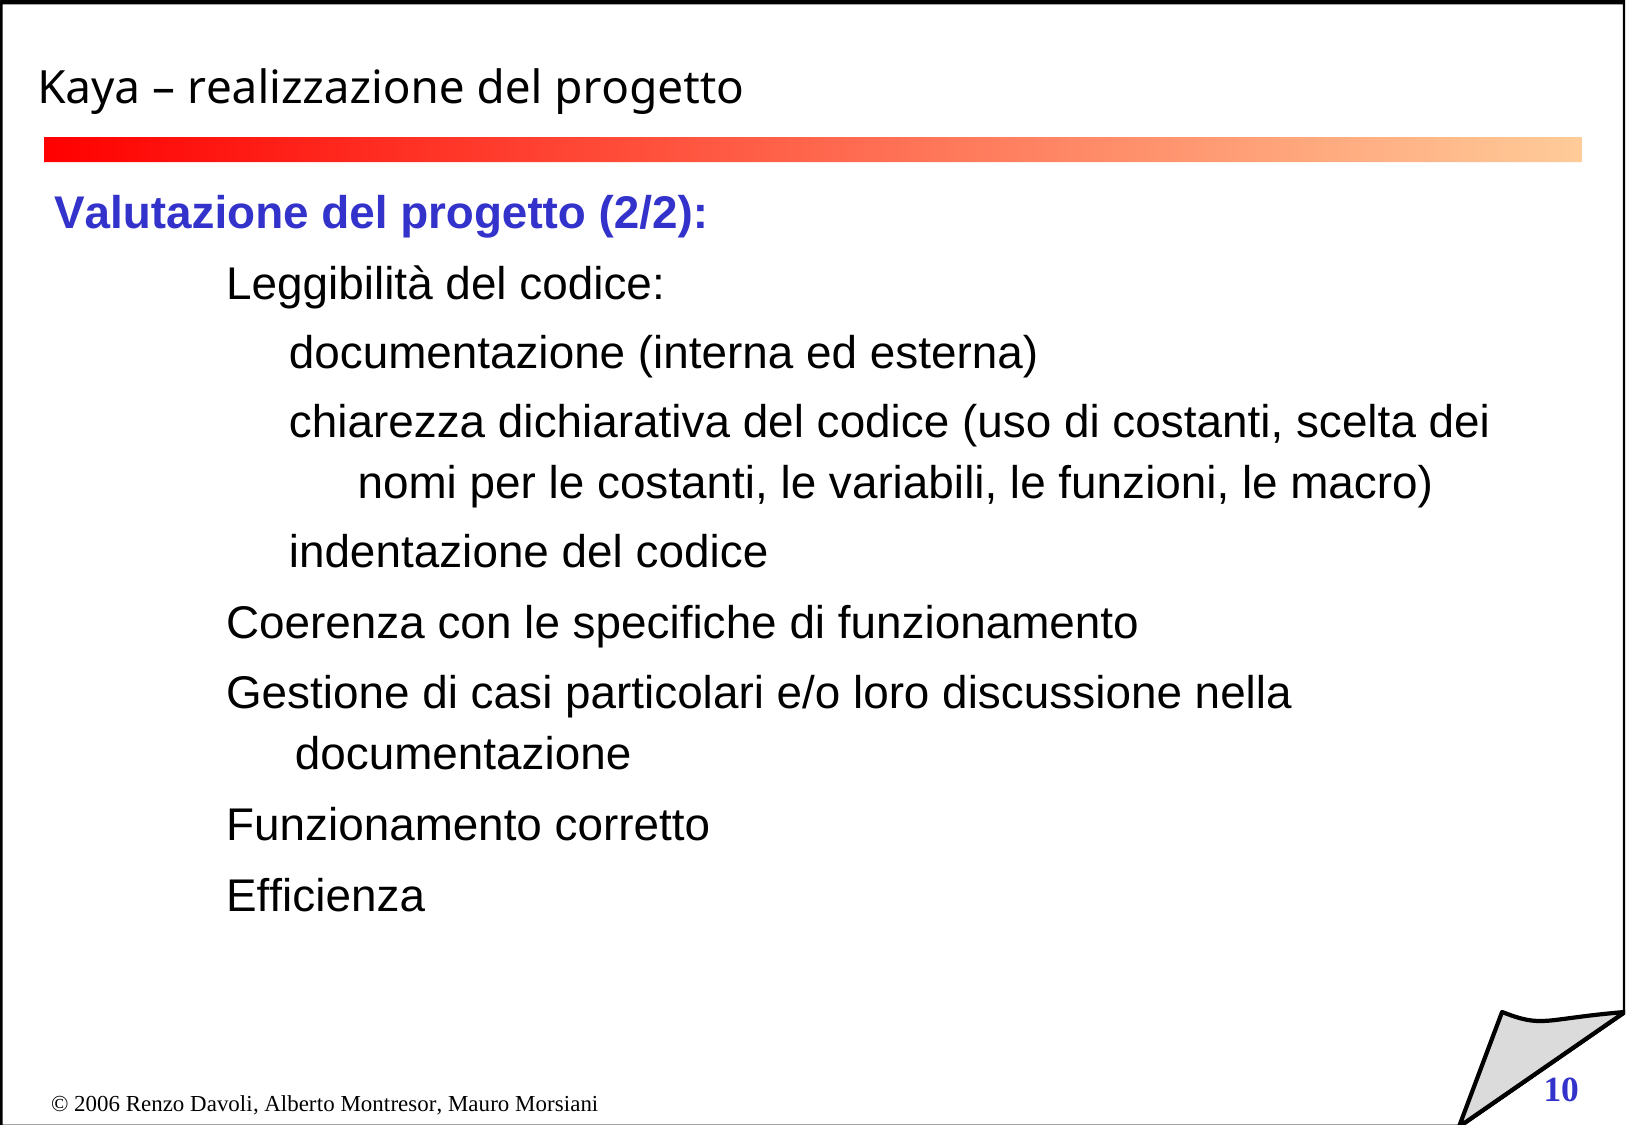

# Kaya – realizzazione del progetto
Valutazione del progetto (2/2):
Leggibilità del codice:
documentazione (interna ed esterna)
chiarezza dichiarativa del codice (uso di costanti, scelta dei nomi per le costanti, le variabili, le funzioni, le macro)
indentazione del codice
Coerenza con le specifiche di funzionamento
Gestione di casi particolari e/o loro discussione nella documentazione
Funzionamento corretto
Efficienza